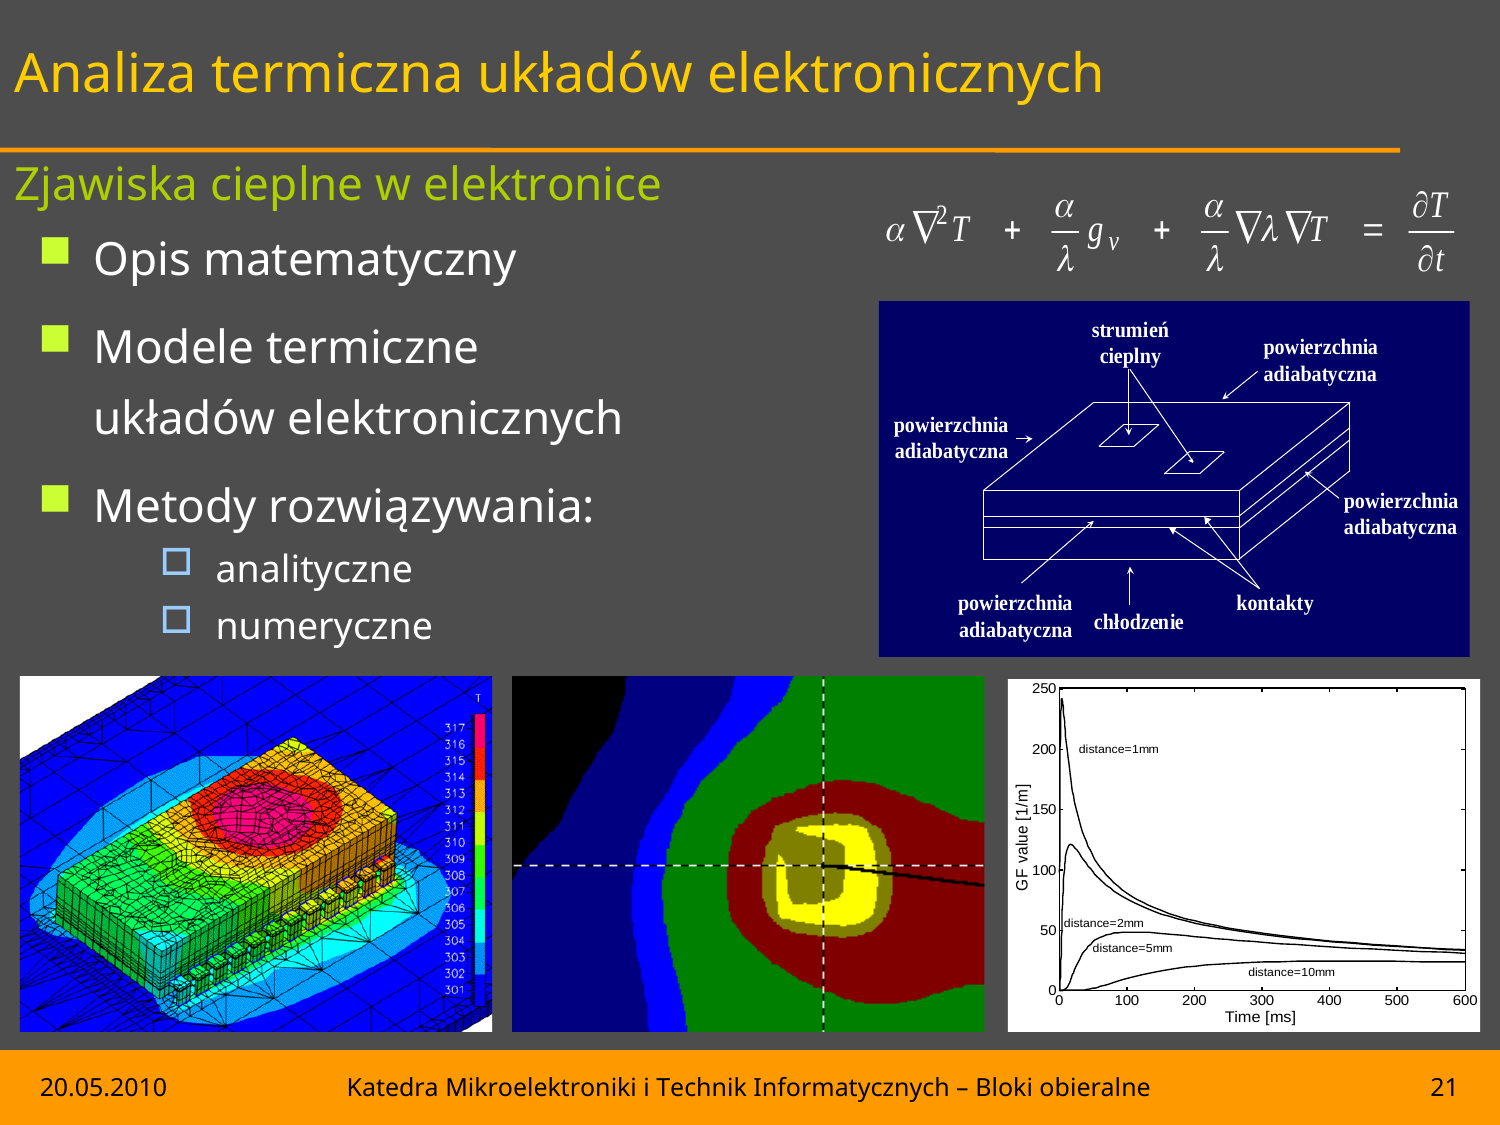

Analiza termiczna układów elektronicznych
Zjawiska cieplne w elektronice
Opis matematyczny
Modele termiczne
układów elektronicznych
Metody rozwiązywania:
analityczne
numeryczne
20.05.2010
Katedra Mikroelektroniki i Technik Informatycznych – Bloki obieralne
21